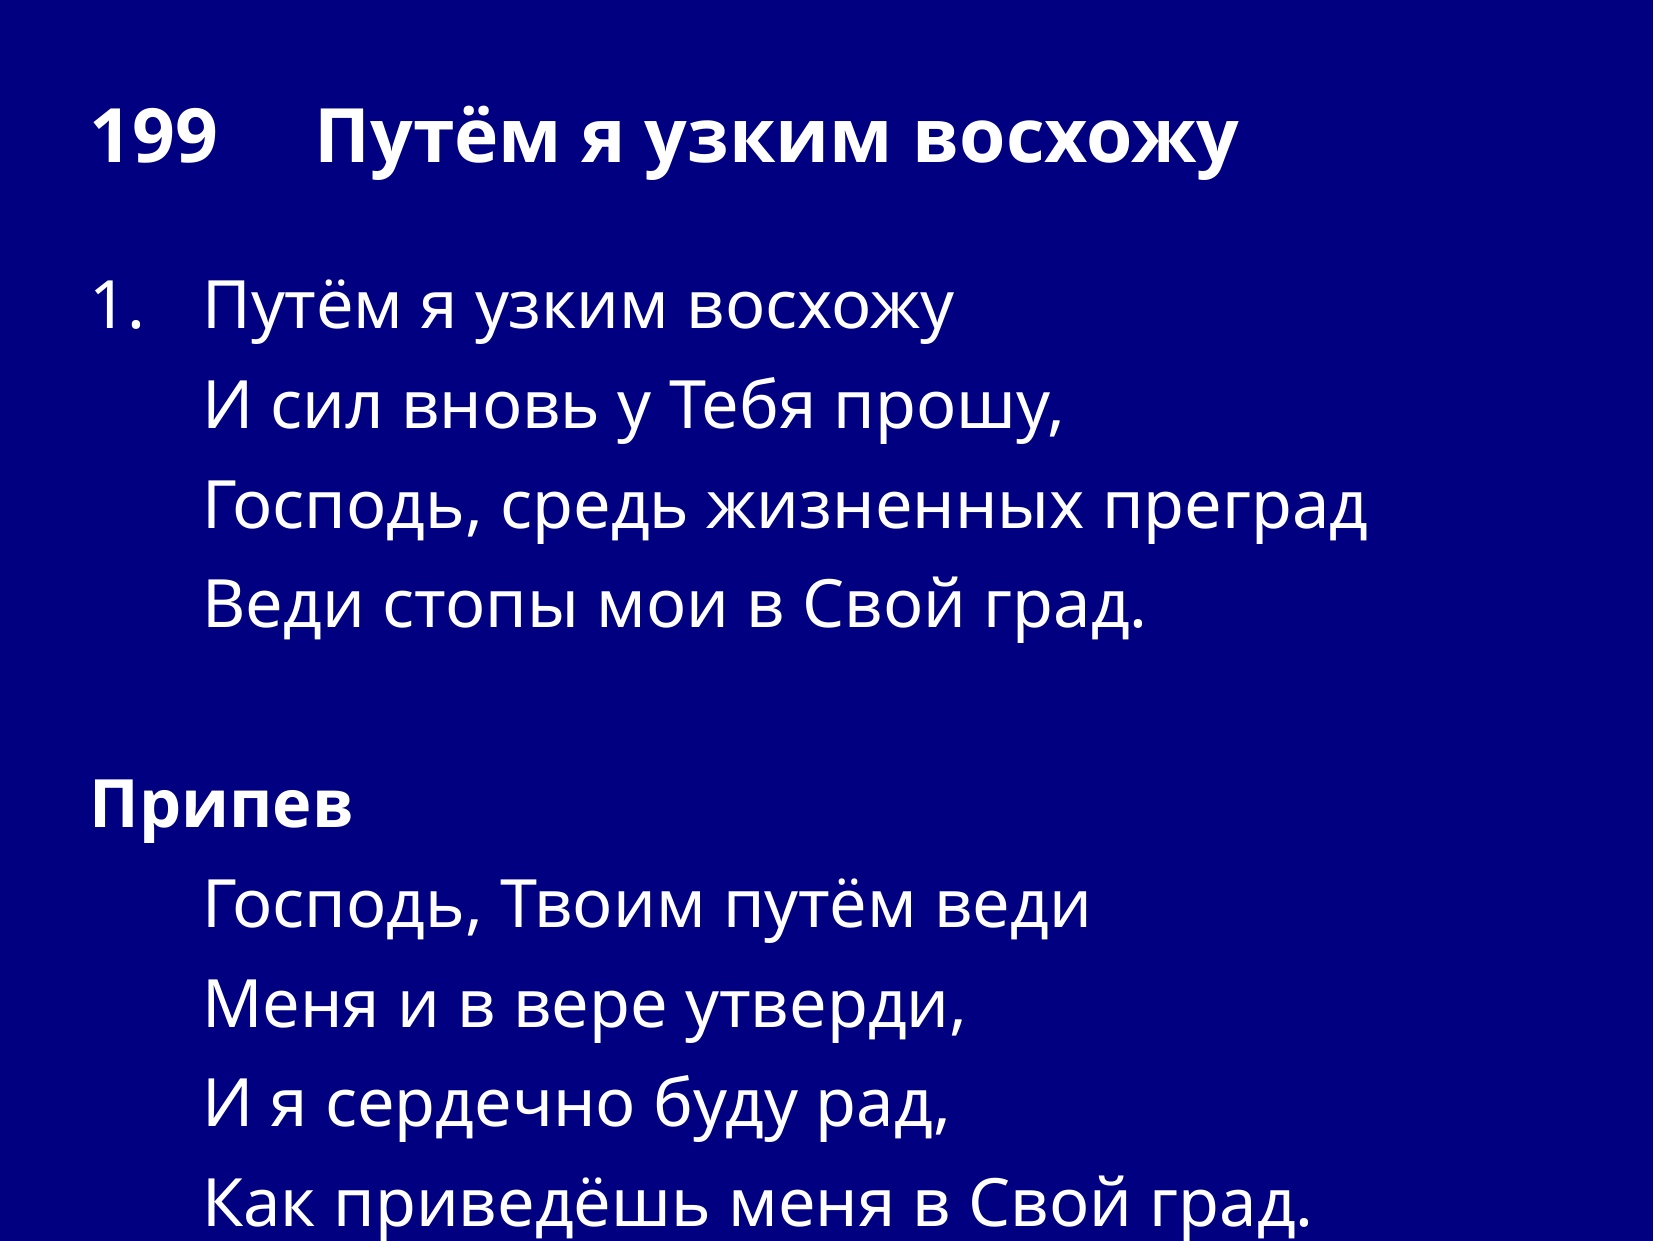

199	Путём я узким восхожу
1.	Путём я узким восхожу
	И сил вновь у Тебя прошу,
	Господь, средь жизненных преград
	Веди стопы мои в Свой град.
Припев
	Господь, Твоим путём веди
	Меня и в вере утверди,
	И я сердечно буду рад,
	Как приведёшь меня в Свой град.